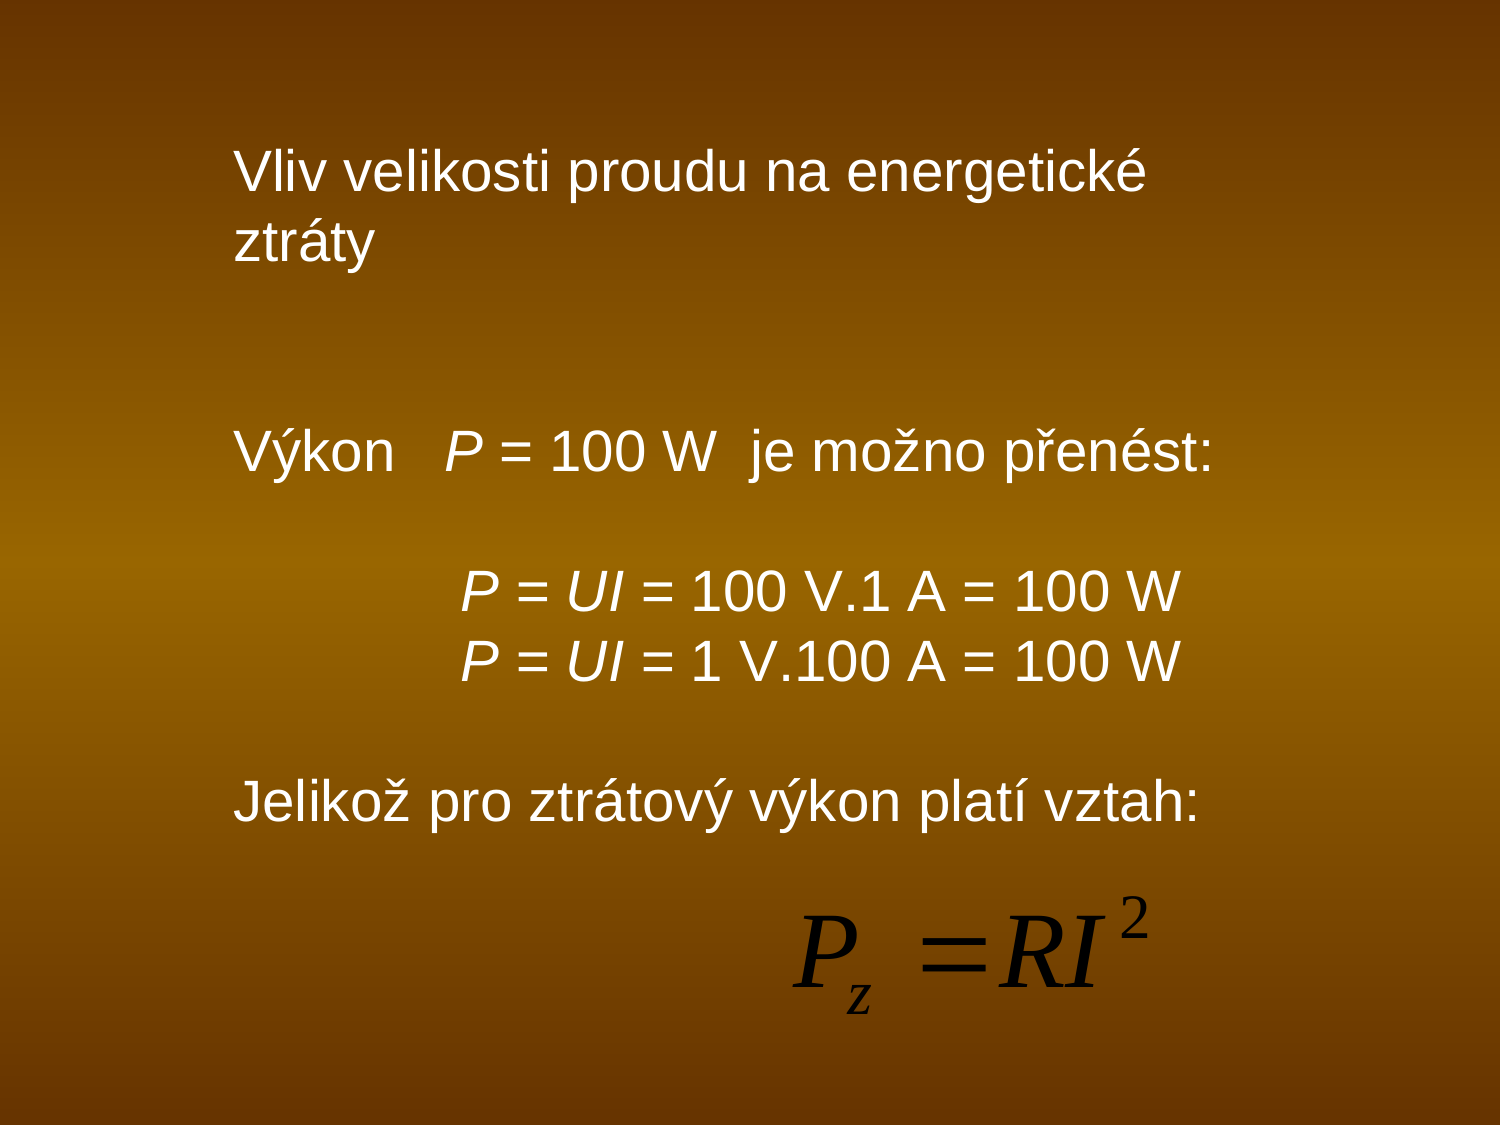

Vliv velikosti proudu na energetické ztráty
Výkon P = 100 W je možno přenést:
 P = UI = 100 V.1 A = 100 W
 P = UI = 1 V.100 A = 100 W
Jelikož pro ztrátový výkon platí vztah: